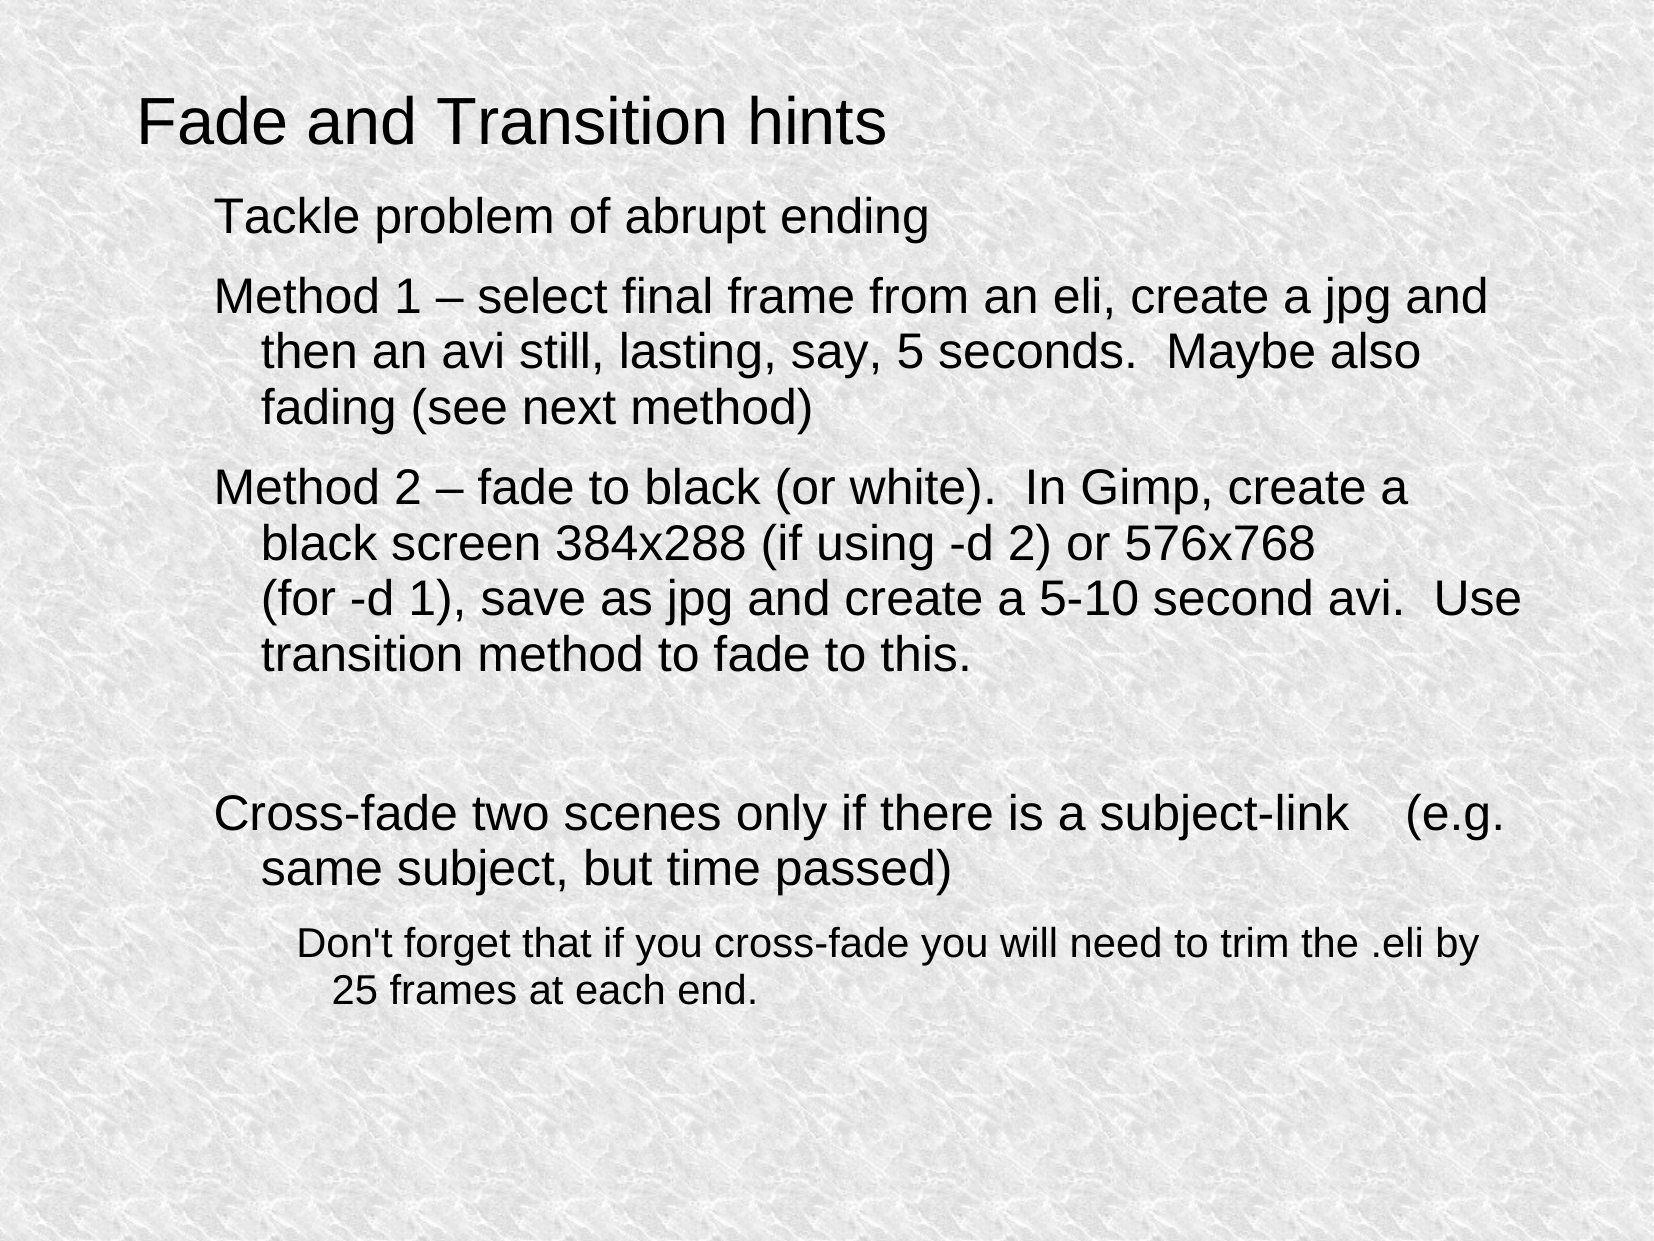

# Fade and Transition hints
Tackle problem of abrupt ending
Method 1 – select final frame from an eli, create a jpg and then an avi still, lasting, say, 5 seconds. Maybe also fading (see next method)
Method 2 – fade to black (or white). In Gimp, create a black screen 384x288 (if using -d 2) or 576x768 (for -d 1), save as jpg and create a 5-10 second avi. Use transition method to fade to this.
Cross-fade two scenes only if there is a subject-link (e.g. same subject, but time passed)
Don't forget that if you cross-fade you will need to trim the .eli by 25 frames at each end.